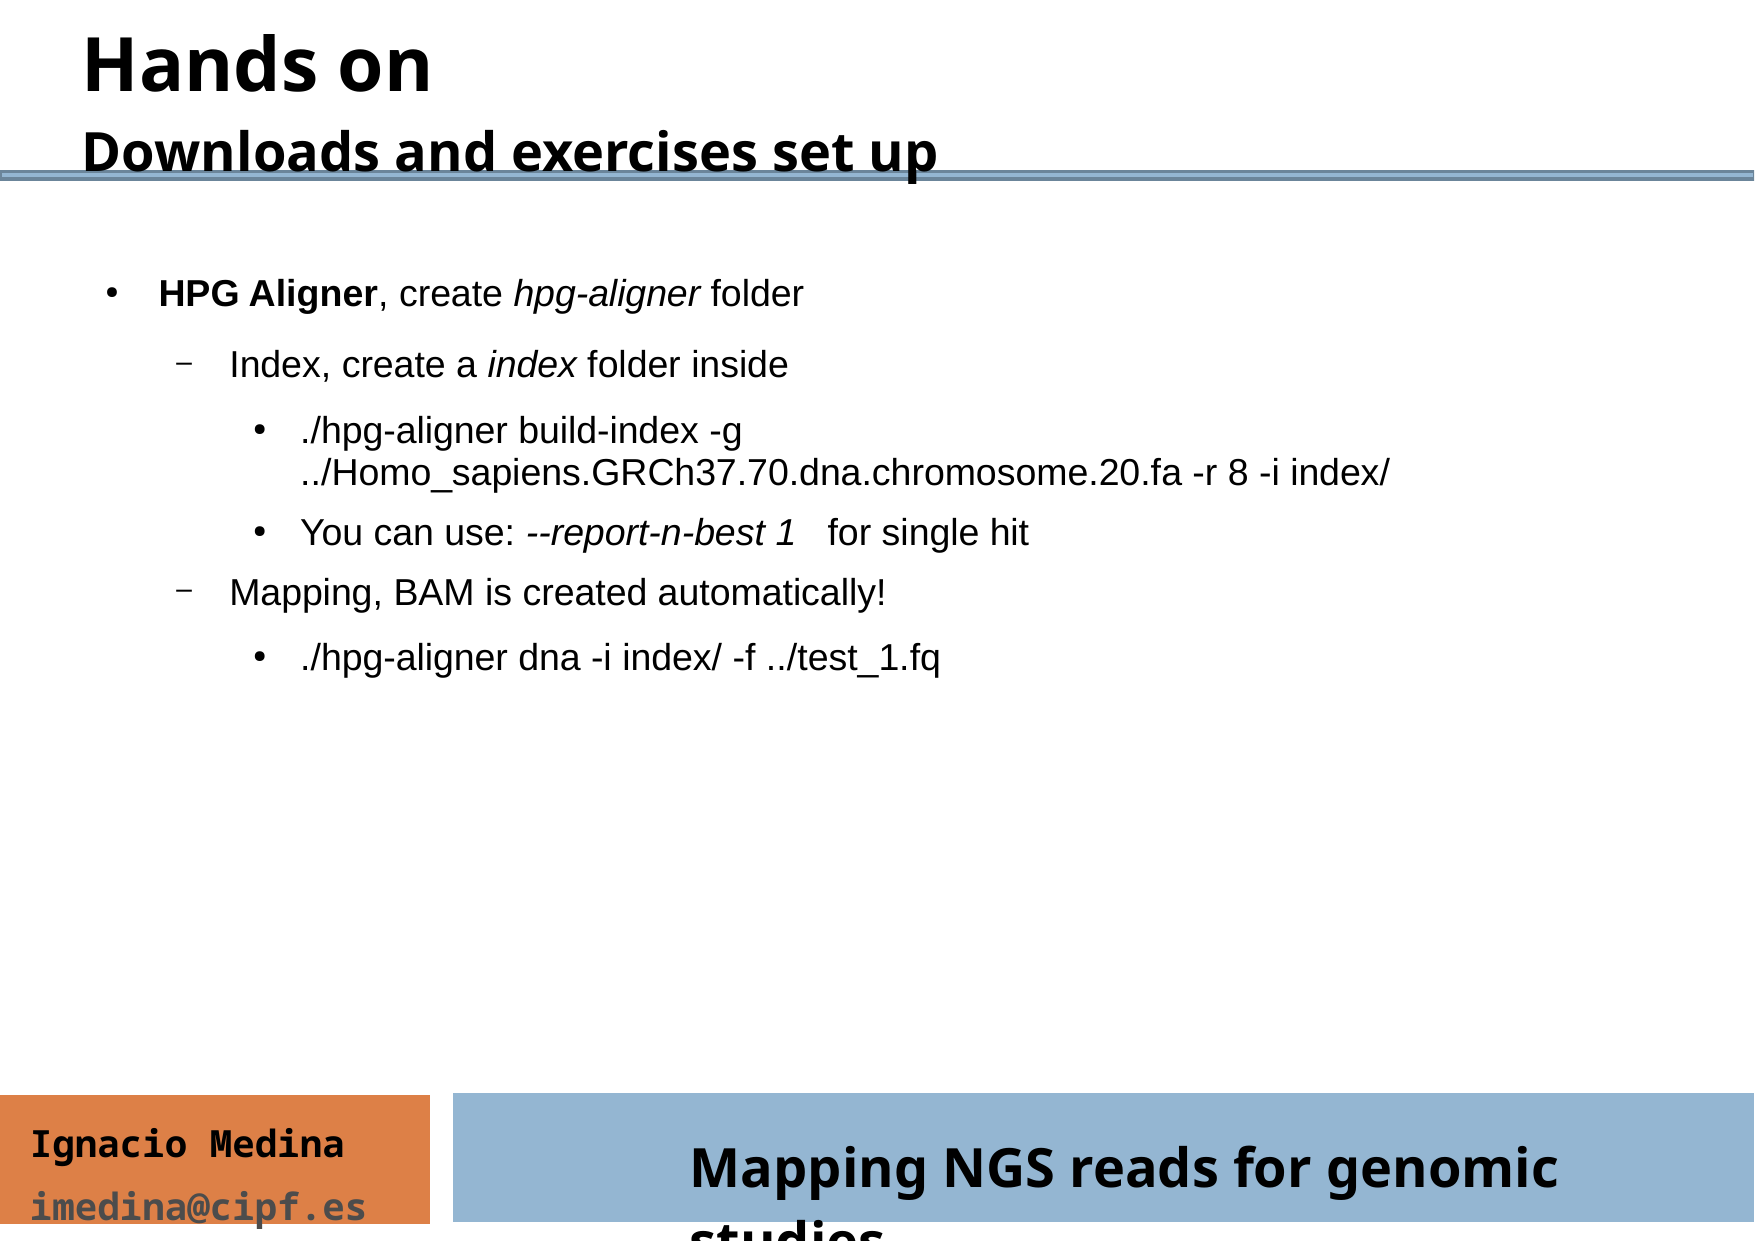

Hands on
Downloads and exercises set up
# HPG Aligner, create hpg-aligner folder
Index, create a index folder inside
./hpg-aligner build-index -g ../Homo_sapiens.GRCh37.70.dna.chromosome.20.fa -r 8 -i index/
You can use: --report-n-best 1 for single hit
Mapping, BAM is created automatically!
./hpg-aligner dna -i index/ -f ../test_1.fq
Ignacio Medina
imedina@cipf.es
Mapping NGS reads for genomic studies